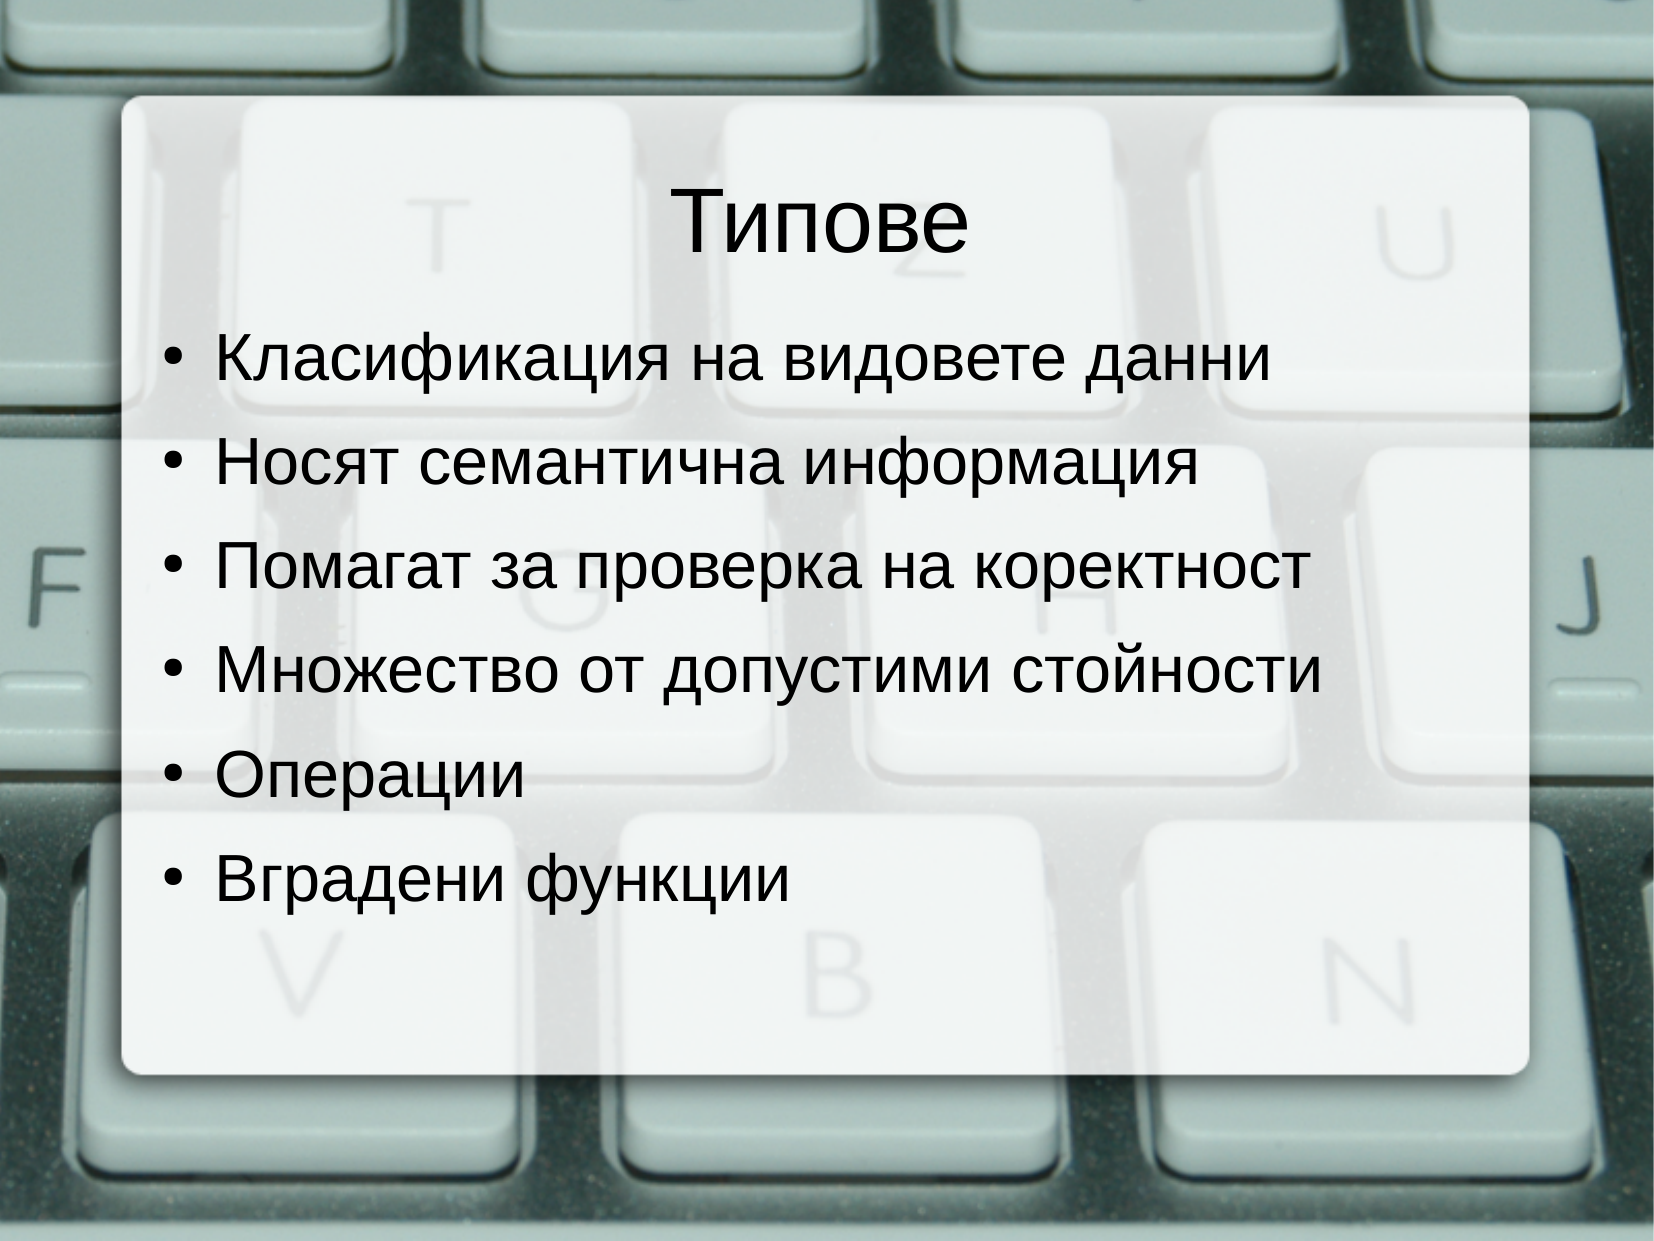

# Типове
Класификация на видовете данни
Носят семантична информация
Помагат за проверка на коректност
Множество от допустими стойности
Операции
Вградени функции